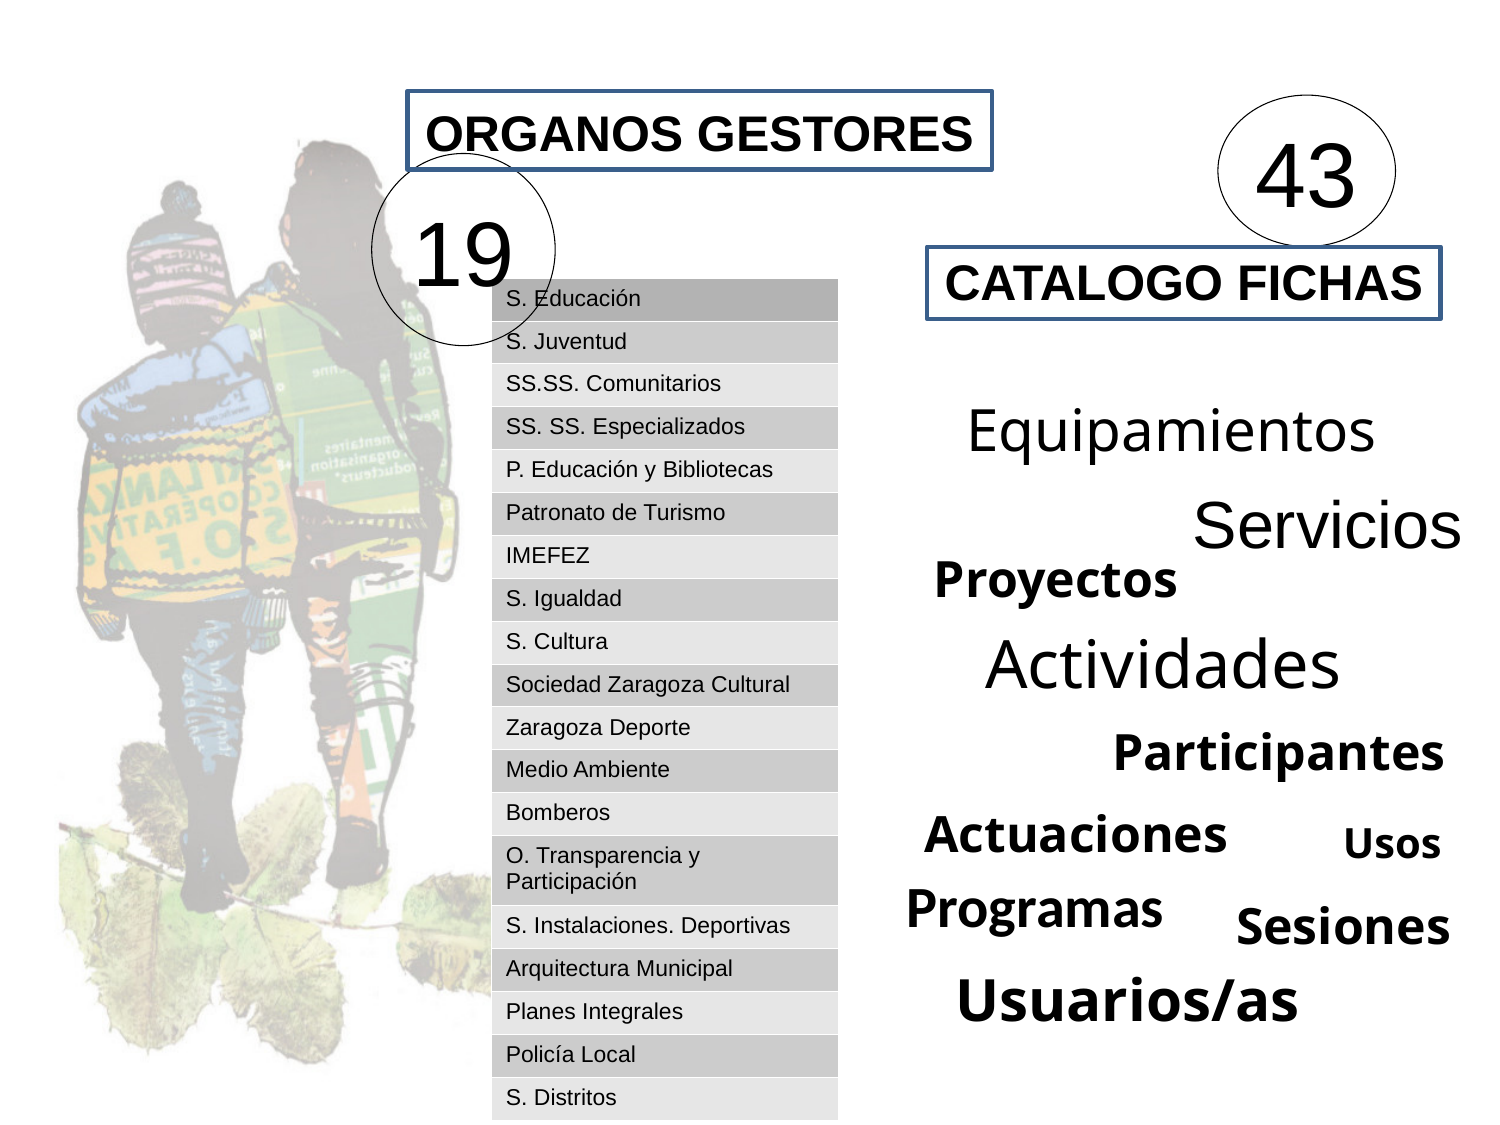

ORGANOS GESTORES
43
19
CATALOGO FICHAS
| S. Educación |
| --- |
| S. Juventud |
| SS.SS. Comunitarios |
| SS. SS. Especializados |
| P. Educación y Bibliotecas |
| Patronato de Turismo |
| IMEFEZ |
| S. Igualdad |
| S. Cultura |
| Sociedad Zaragoza Cultural |
| Zaragoza Deporte |
| Medio Ambiente |
| Bomberos |
| O. Transparencia y Participación |
| S. Instalaciones. Deportivas |
| Arquitectura Municipal |
| Planes Integrales |
| Policía Local |
| S. Distritos |
Equipamientos
Servicios
Proyectos
Actividades
Participantes
Actuaciones
Usos
Programas
Sesiones
Usuarios/as